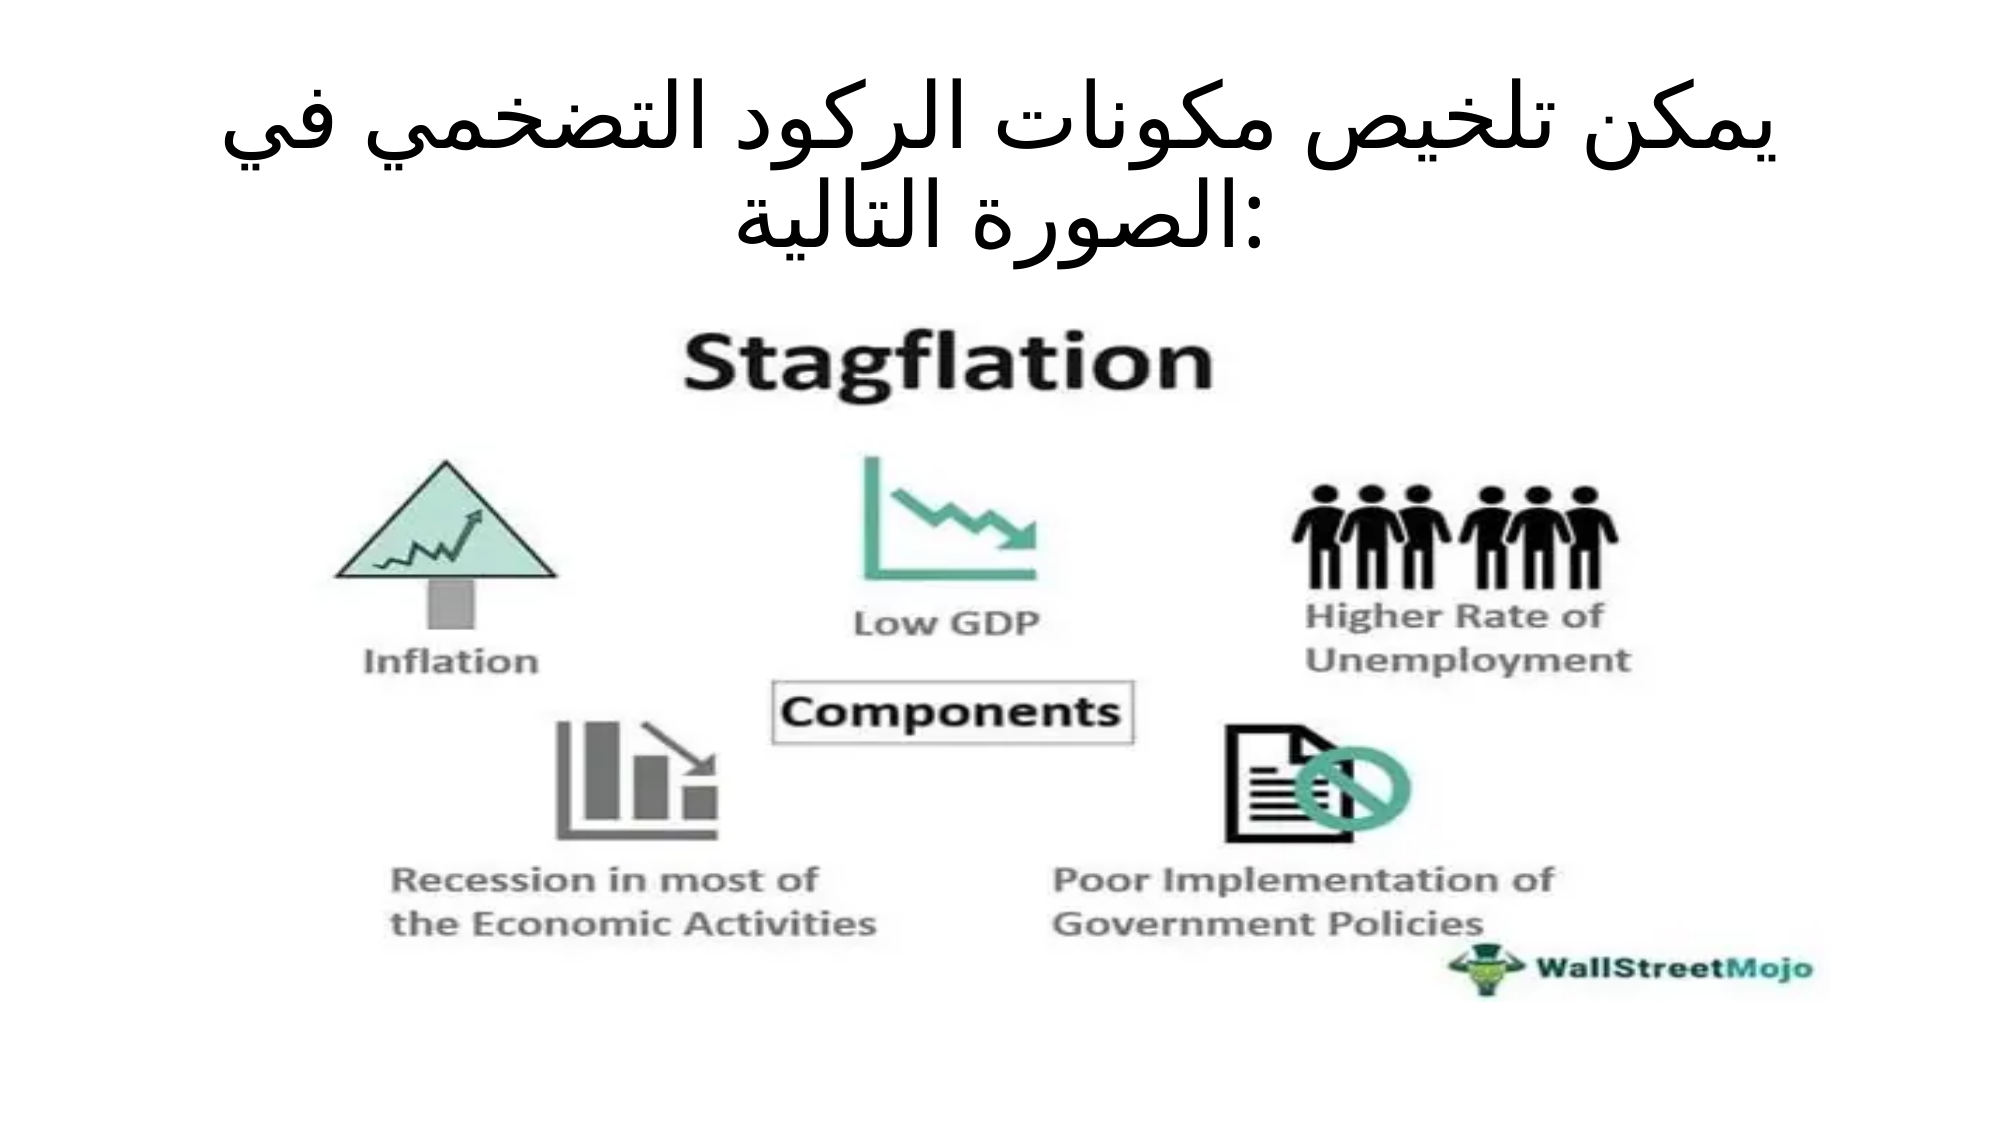

# يمكن تلخيص مكونات الركود التضخمي في الصورة التالية: